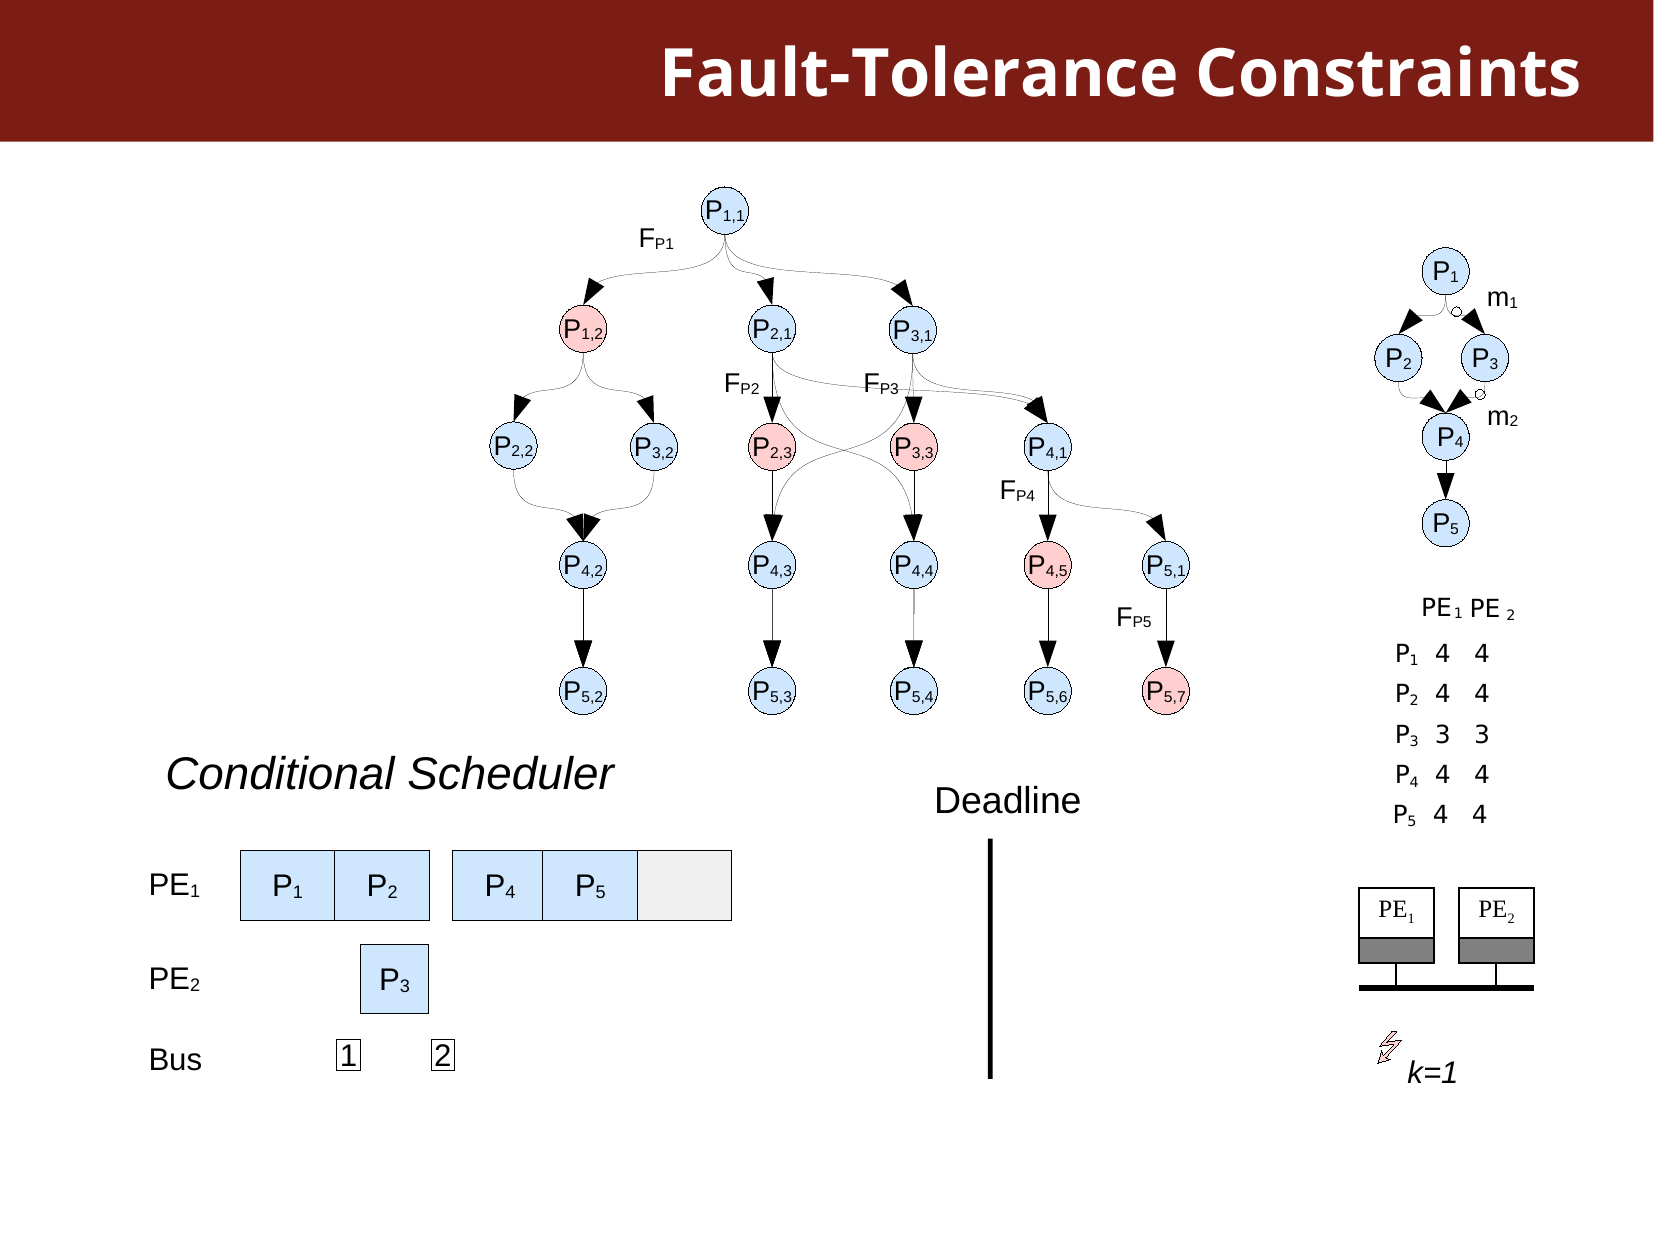

# Fault-Tolerance Constraints
P1,1
FP1
P1,2
P2,1
P3,1
FP2
FP3
P2,2
P3,2
P2,3
P3,3
P4,1
FP4
P4,4
P4,2
P4,3
P4,5
P5,1
FP5
P5
P5
P5
P5,2
P5
P5
P5,3
P5
P5,4
P5,6
P5,7
P1
m1
P2
P3
m2
P4
P5
PE
PE
1
2
P
4
4
1
P
4
4
2
P
3
3
3
Conditional Scheduler
P
4
4
Deadline
PE1
P1
P4
P5
P2
PE2
P3
Bus
1
2
4
P
4
4
5
PE1
PE2
k=1